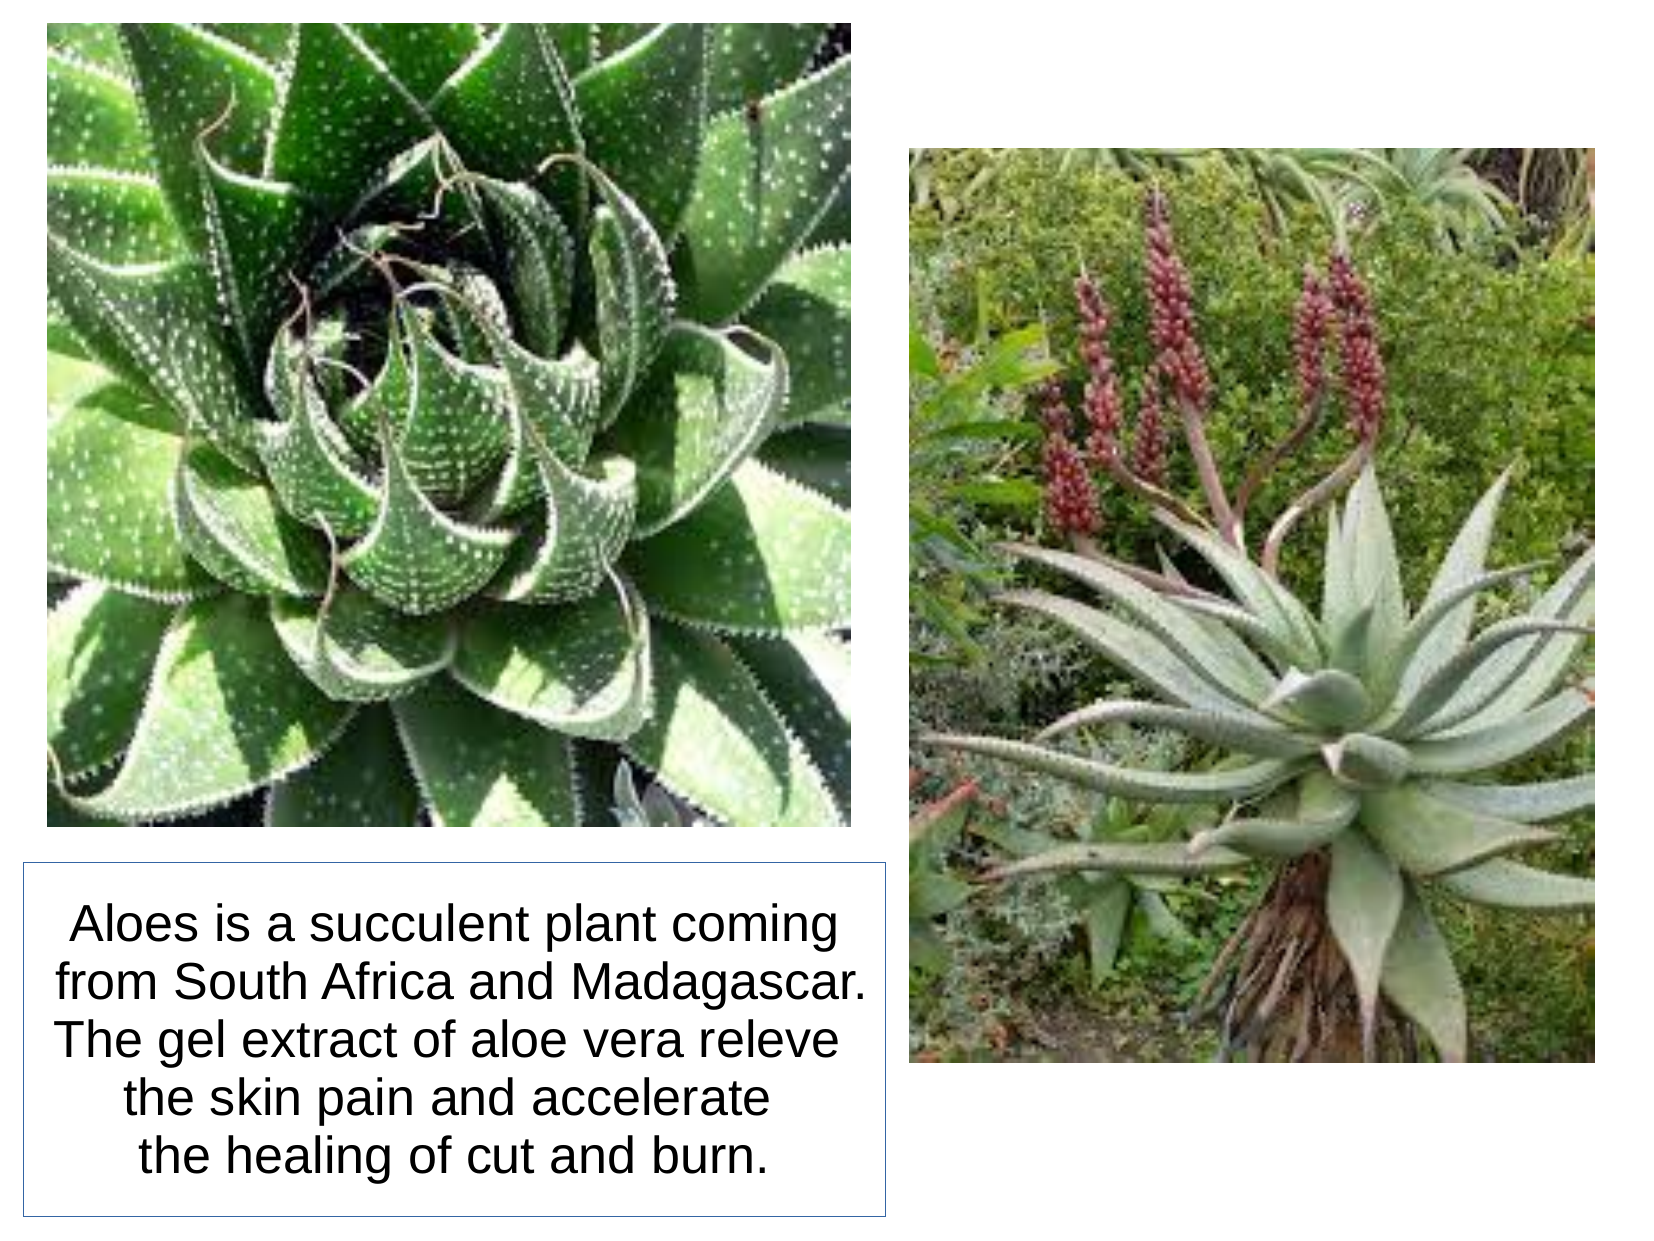

Aloes is a succulent plant coming
 from South Africa and Madagascar.
The gel extract of aloe vera releve
the skin pain and accelerate
the healing of cut and burn.